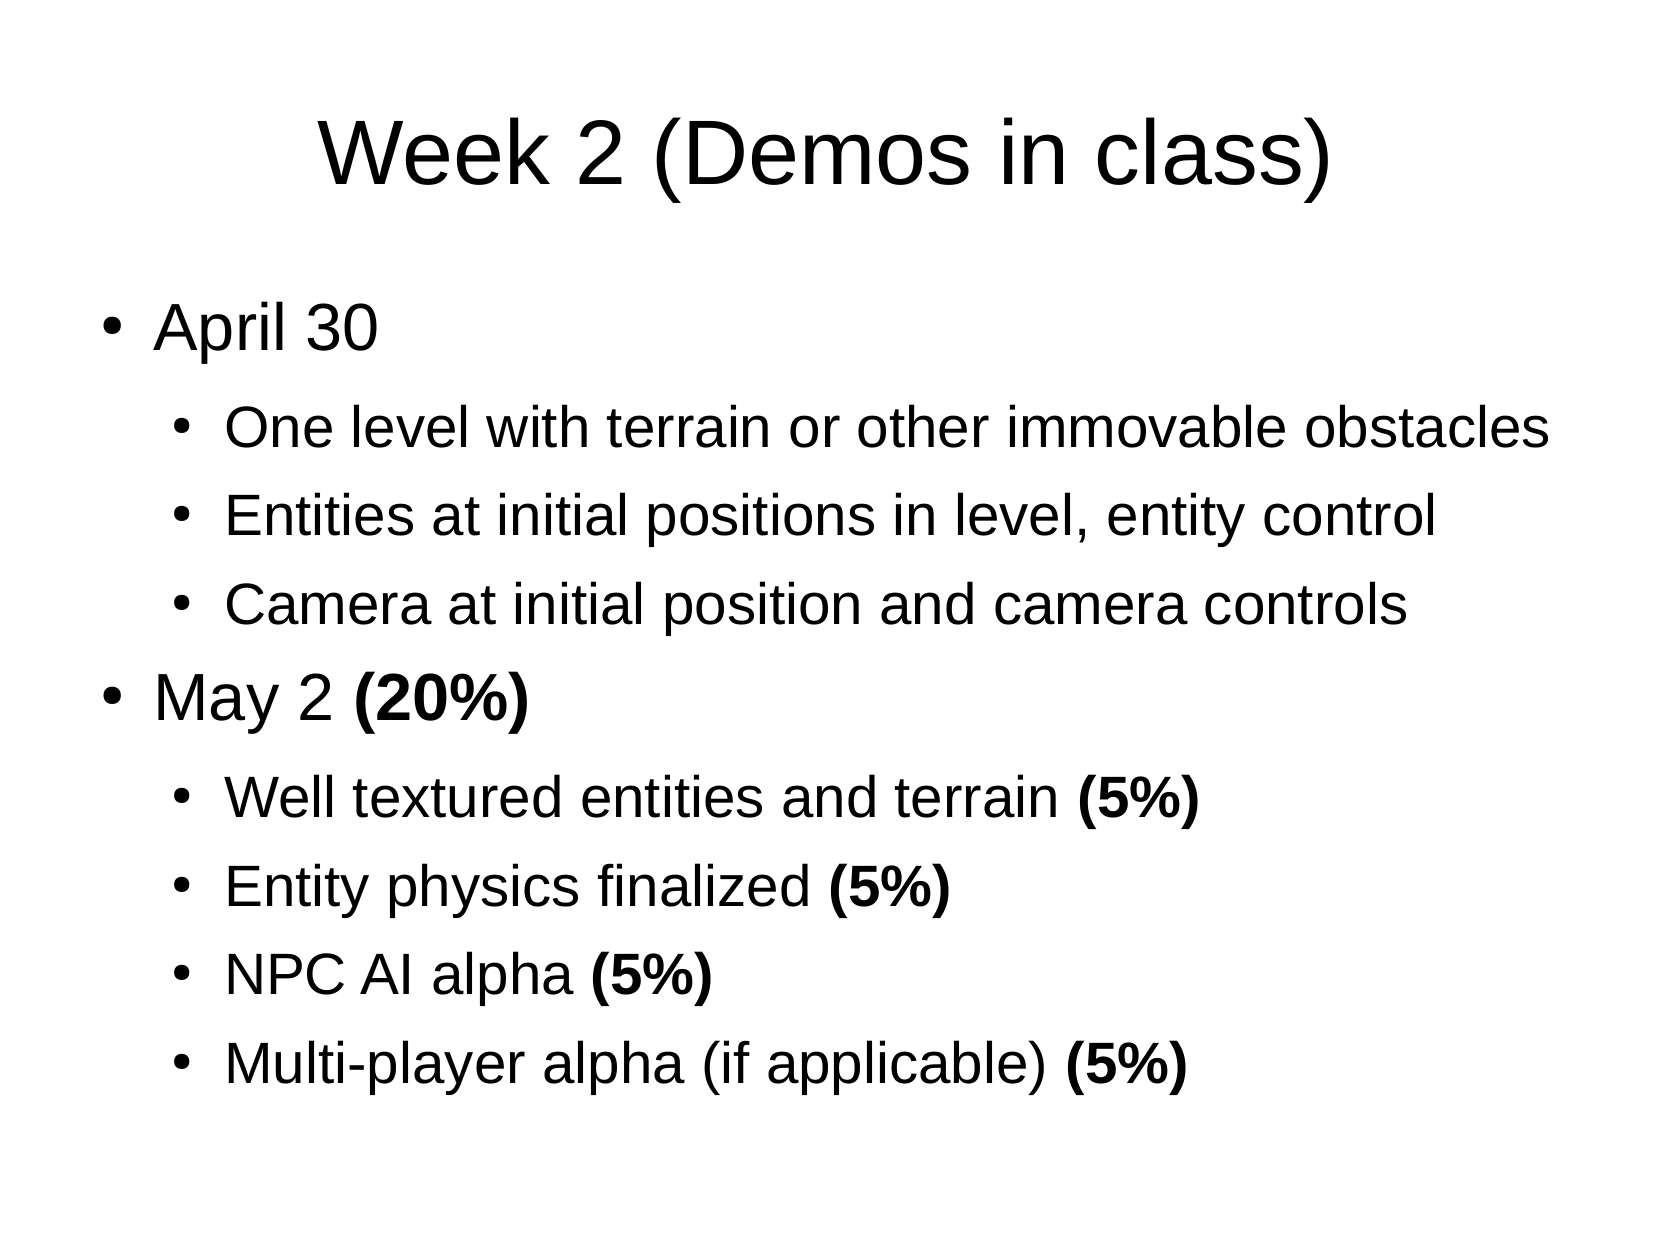

# Week 2 (Demos in class)
April 30
One level with terrain or other immovable obstacles
Entities at initial positions in level, entity control
Camera at initial position and camera controls
May 2 (20%)
Well textured entities and terrain (5%)
Entity physics finalized (5%)
NPC AI alpha (5%)
Multi-player alpha (if applicable) (5%)